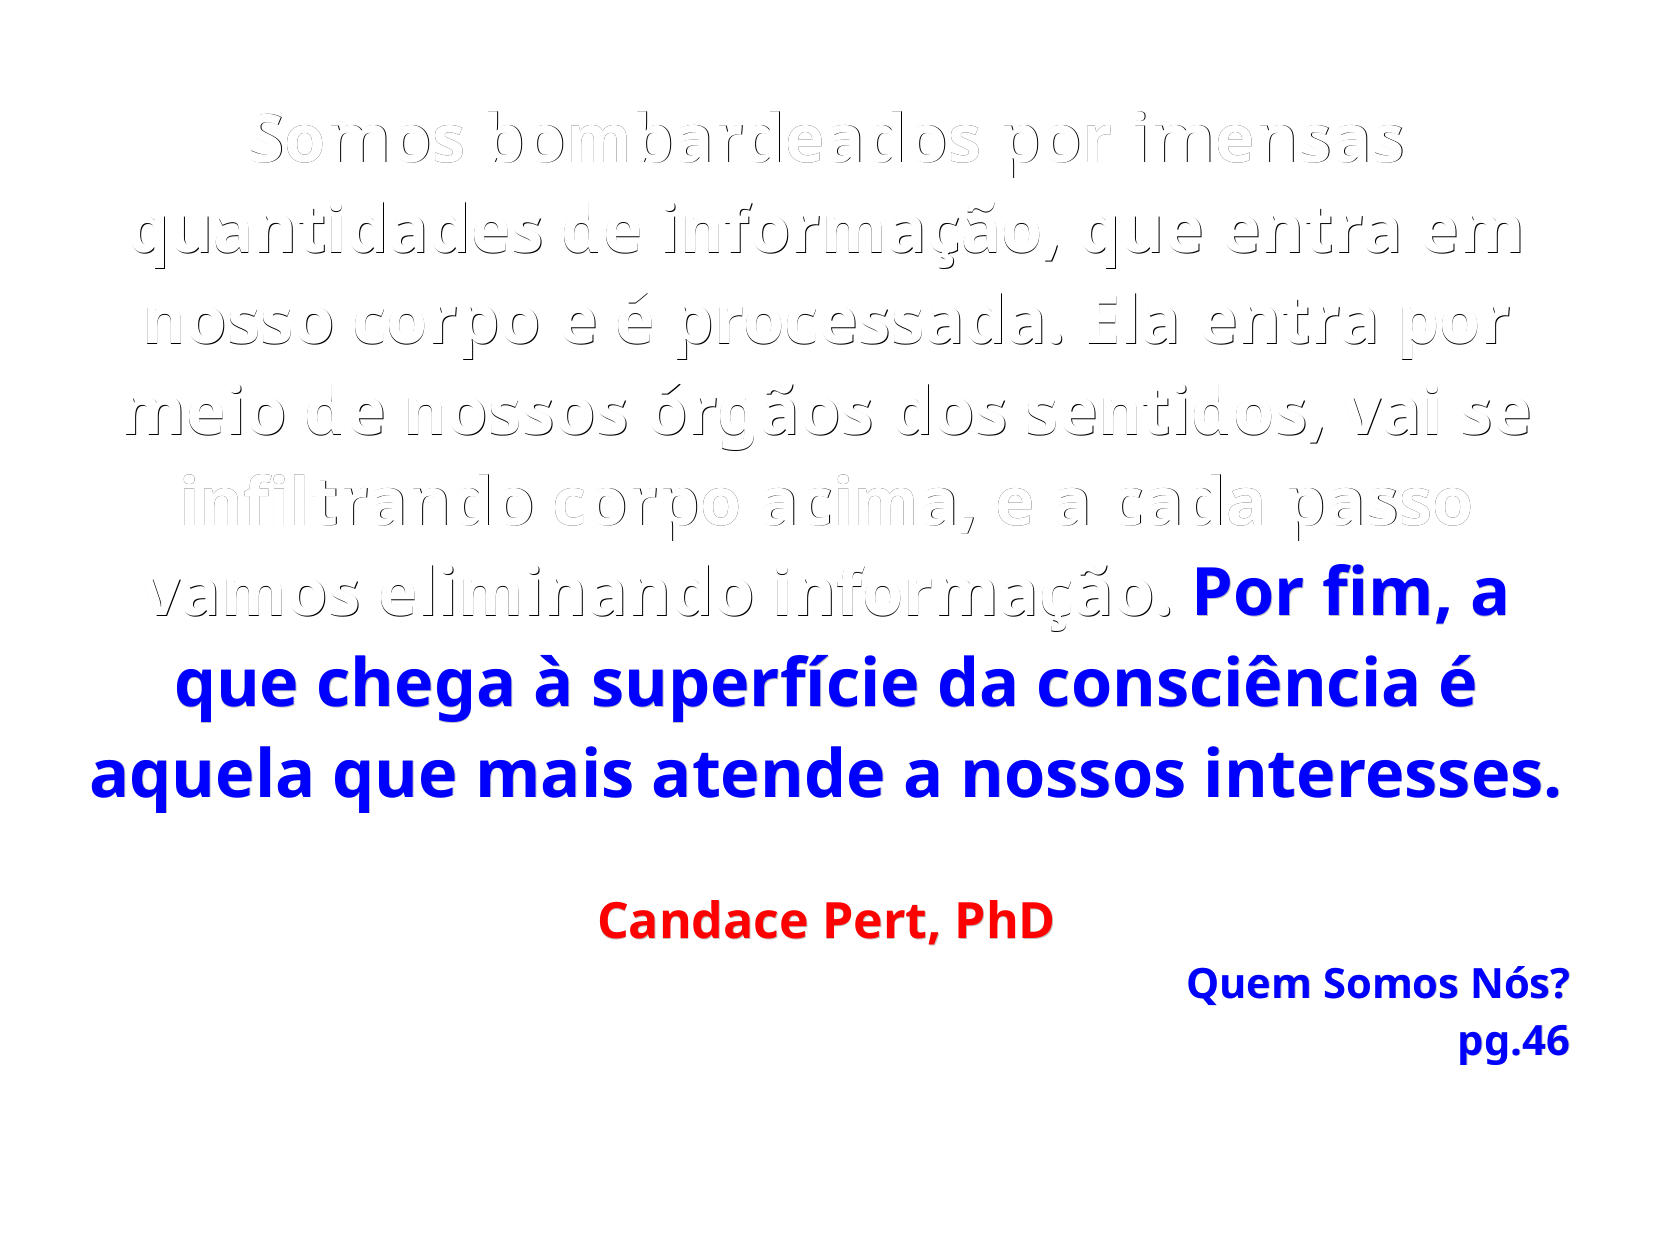

# Somos bombardeados por imensas quantidades de informação, que entra em nosso corpo e é processada. Ela entra por meio de nossos órgãos dos sentidos, vai se infiltrando corpo acima, e a cada passo vamos eliminando informação. Por fim, a que chega à superfície da consciência é aquela que mais atende a nossos interesses.
Candace Pert, PhD
Quem Somos Nós?
pg.46